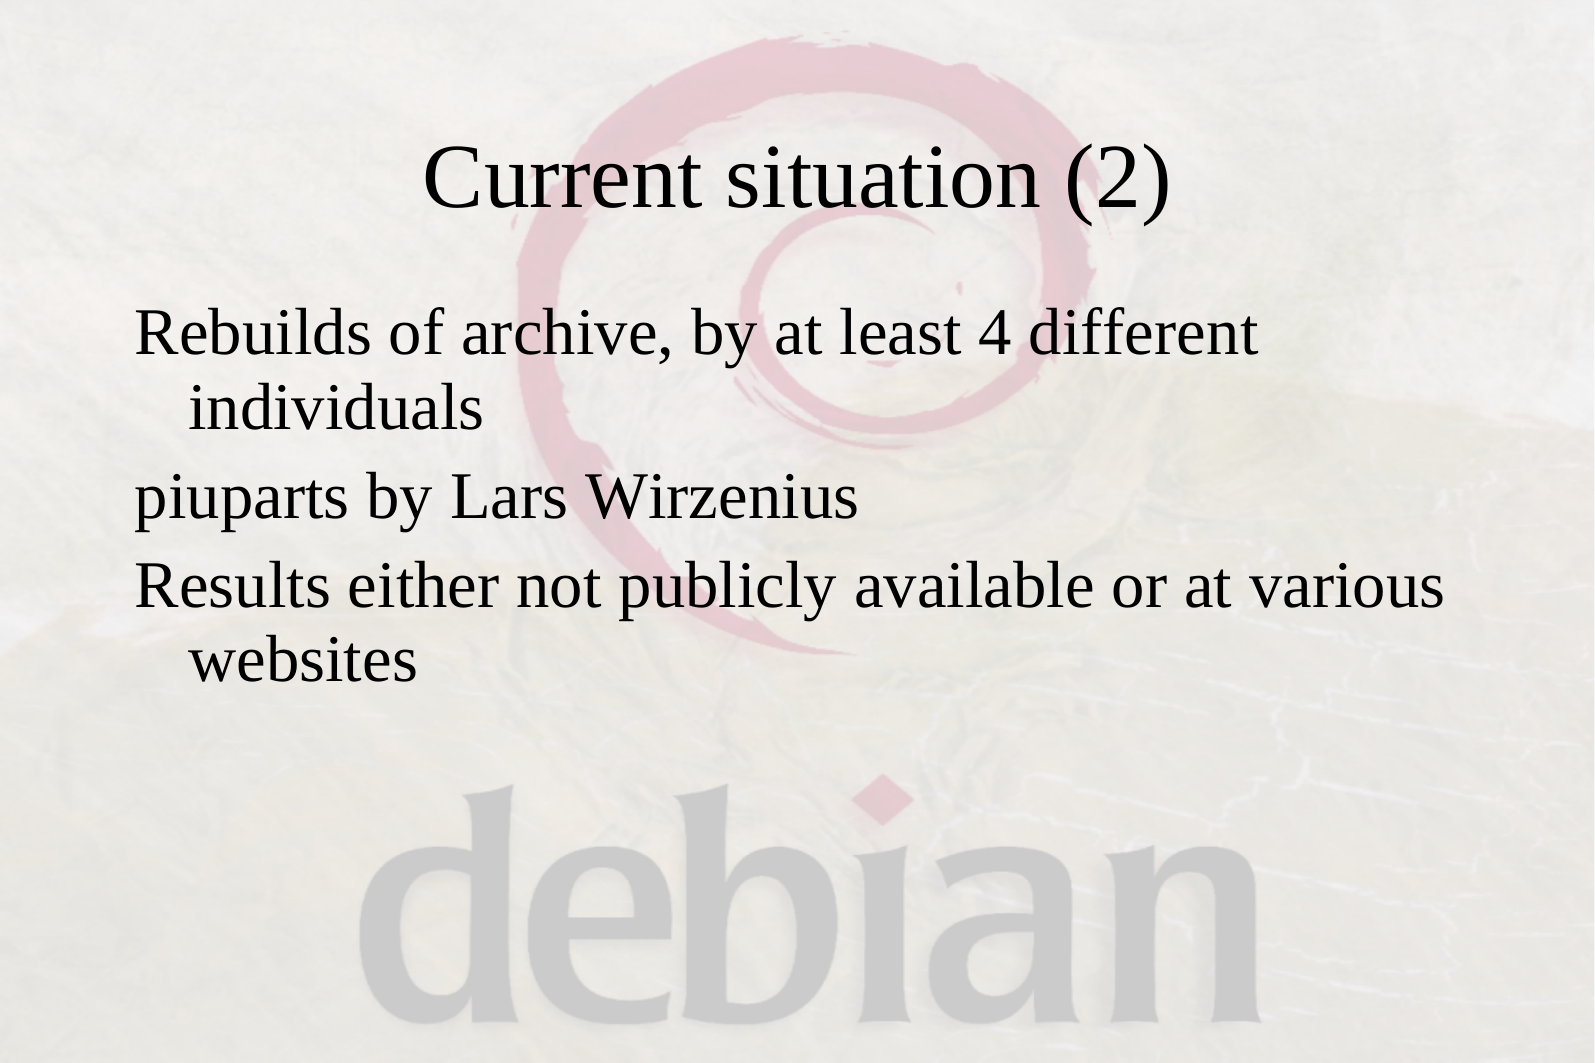

Current situation (2)
# Rebuilds of archive, by at least 4 different individuals
piuparts by Lars Wirzenius
Results either not publicly available or at various websites